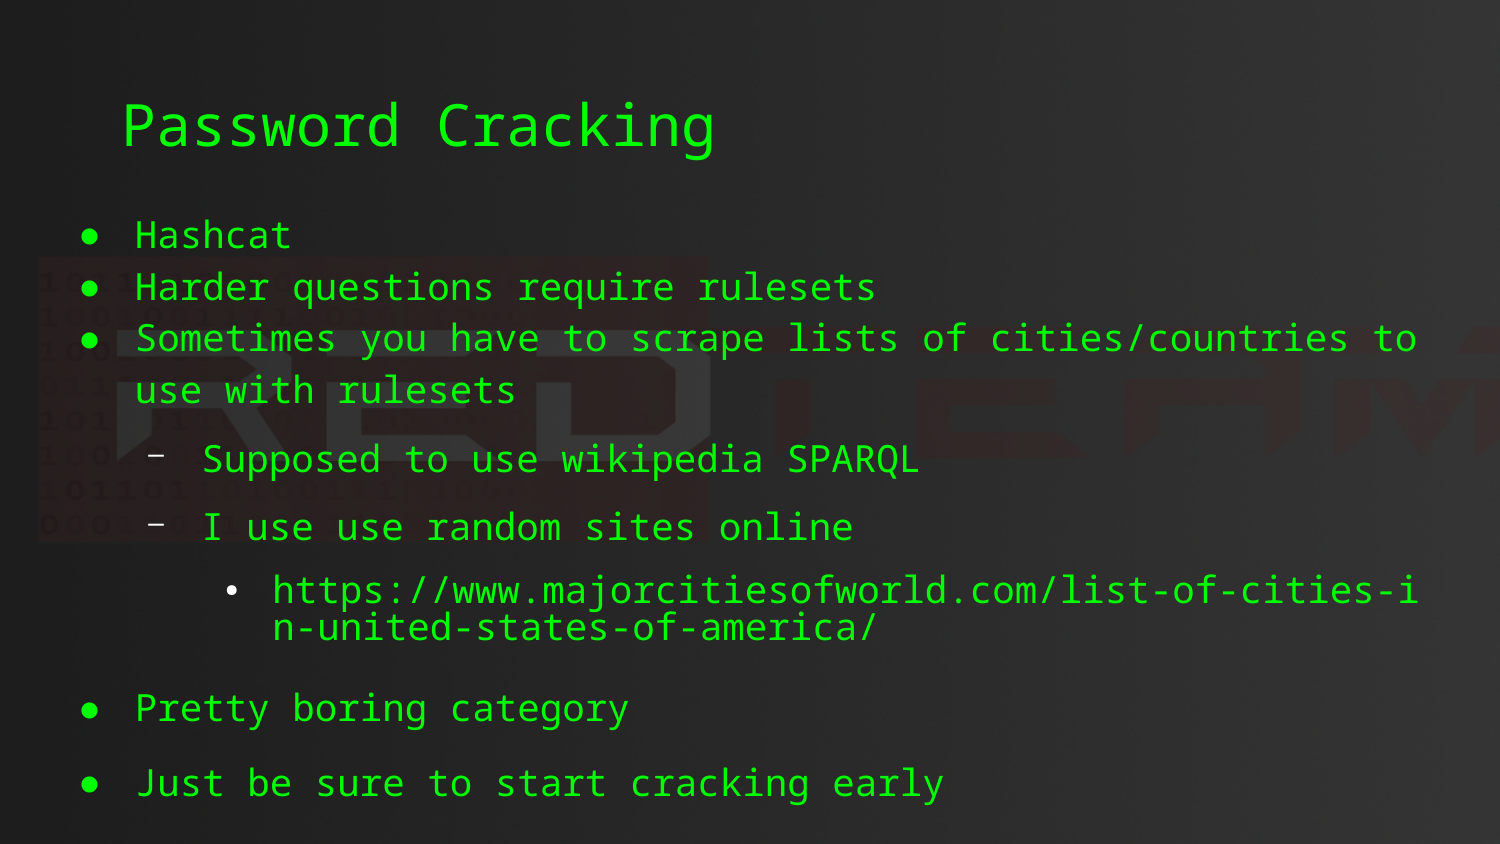

# Password Cracking
Hashcat
Harder questions require rulesets
Sometimes you have to scrape lists of cities/countries to use with rulesets
Supposed to use wikipedia SPARQL
I use use random sites online
https://www.majorcitiesofworld.com/list-of-cities-in-united-states-of-america/
Pretty boring category
Just be sure to start cracking early